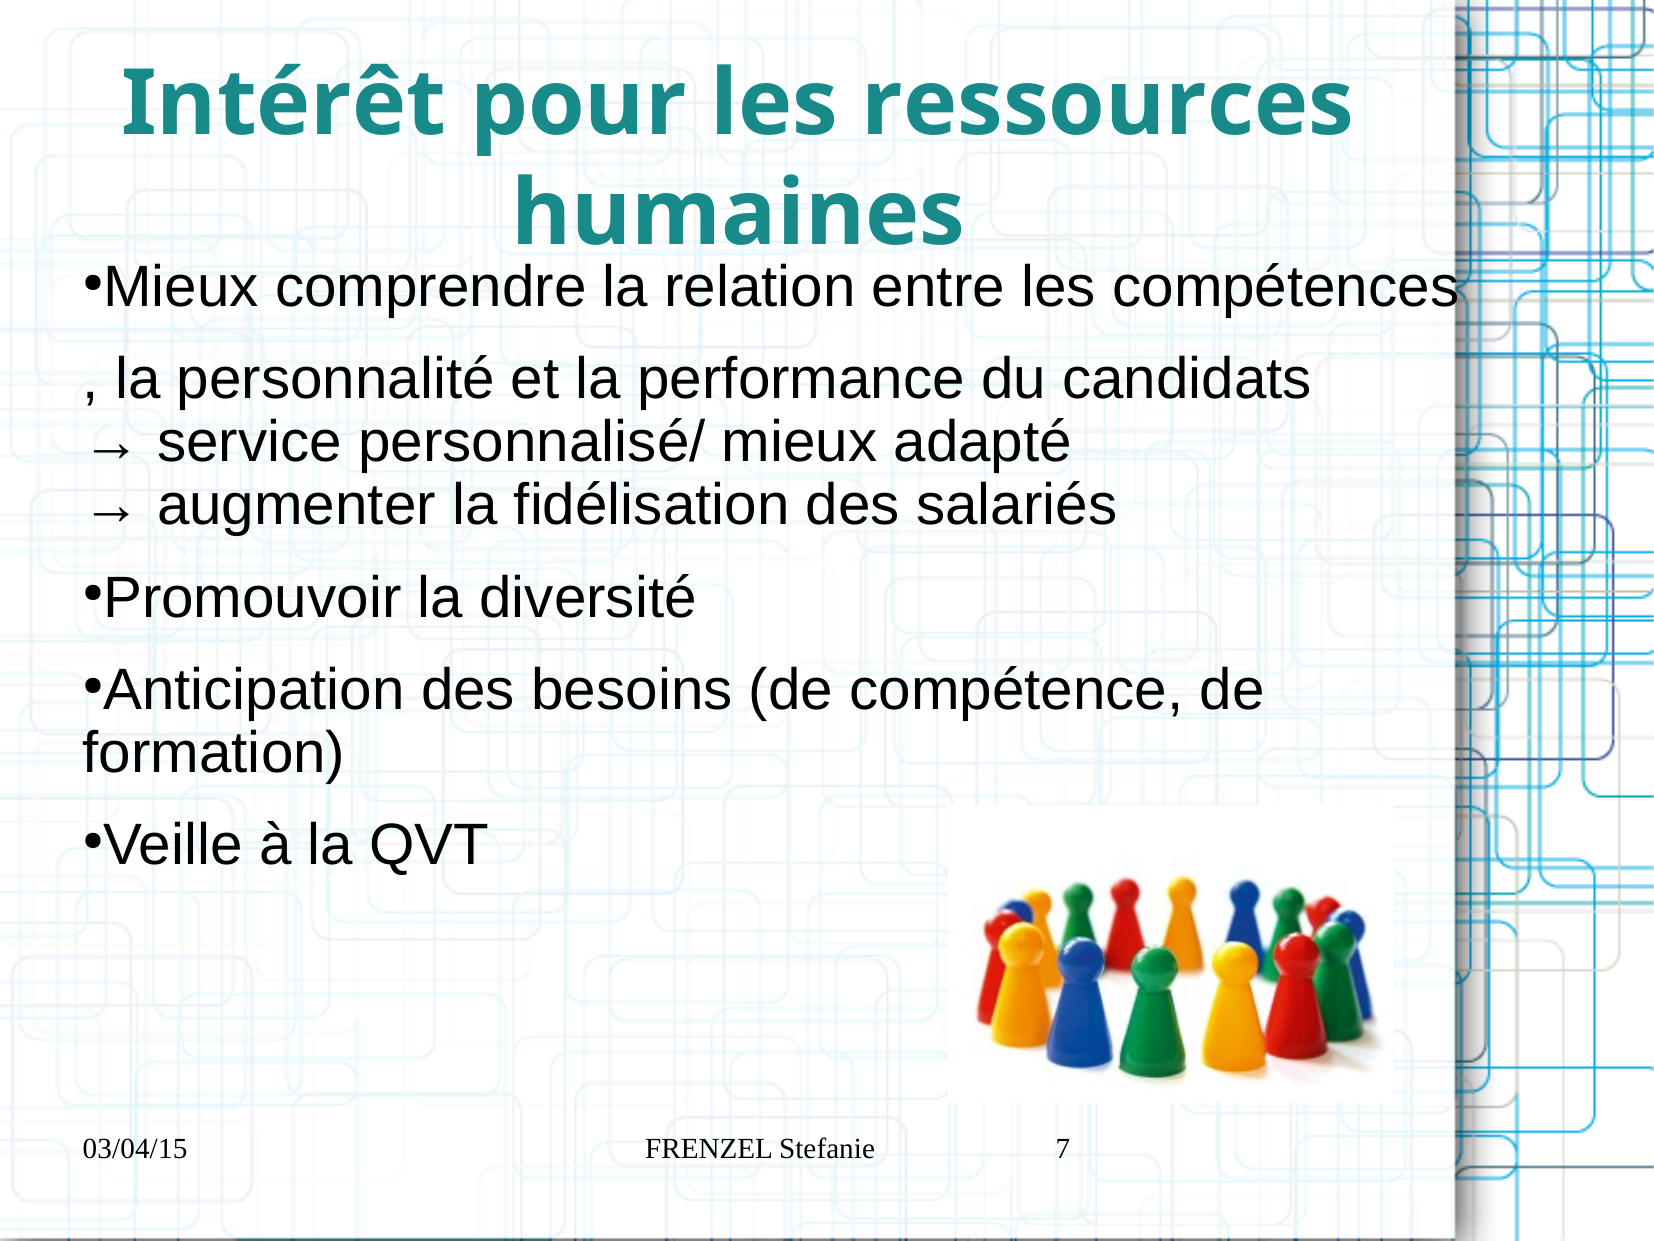

# Intérêt pour les ressources humaines
Mieux comprendre la relation entre les compétences
, la personnalité et la performance du candidats
→ service personnalisé/ mieux adapté
→ augmenter la fidélisation des salariés
Promouvoir la diversité
Anticipation des besoins (de compétence, de
formation)
Veille à la QVT
03/04/15
 FRENZEL Stefanie